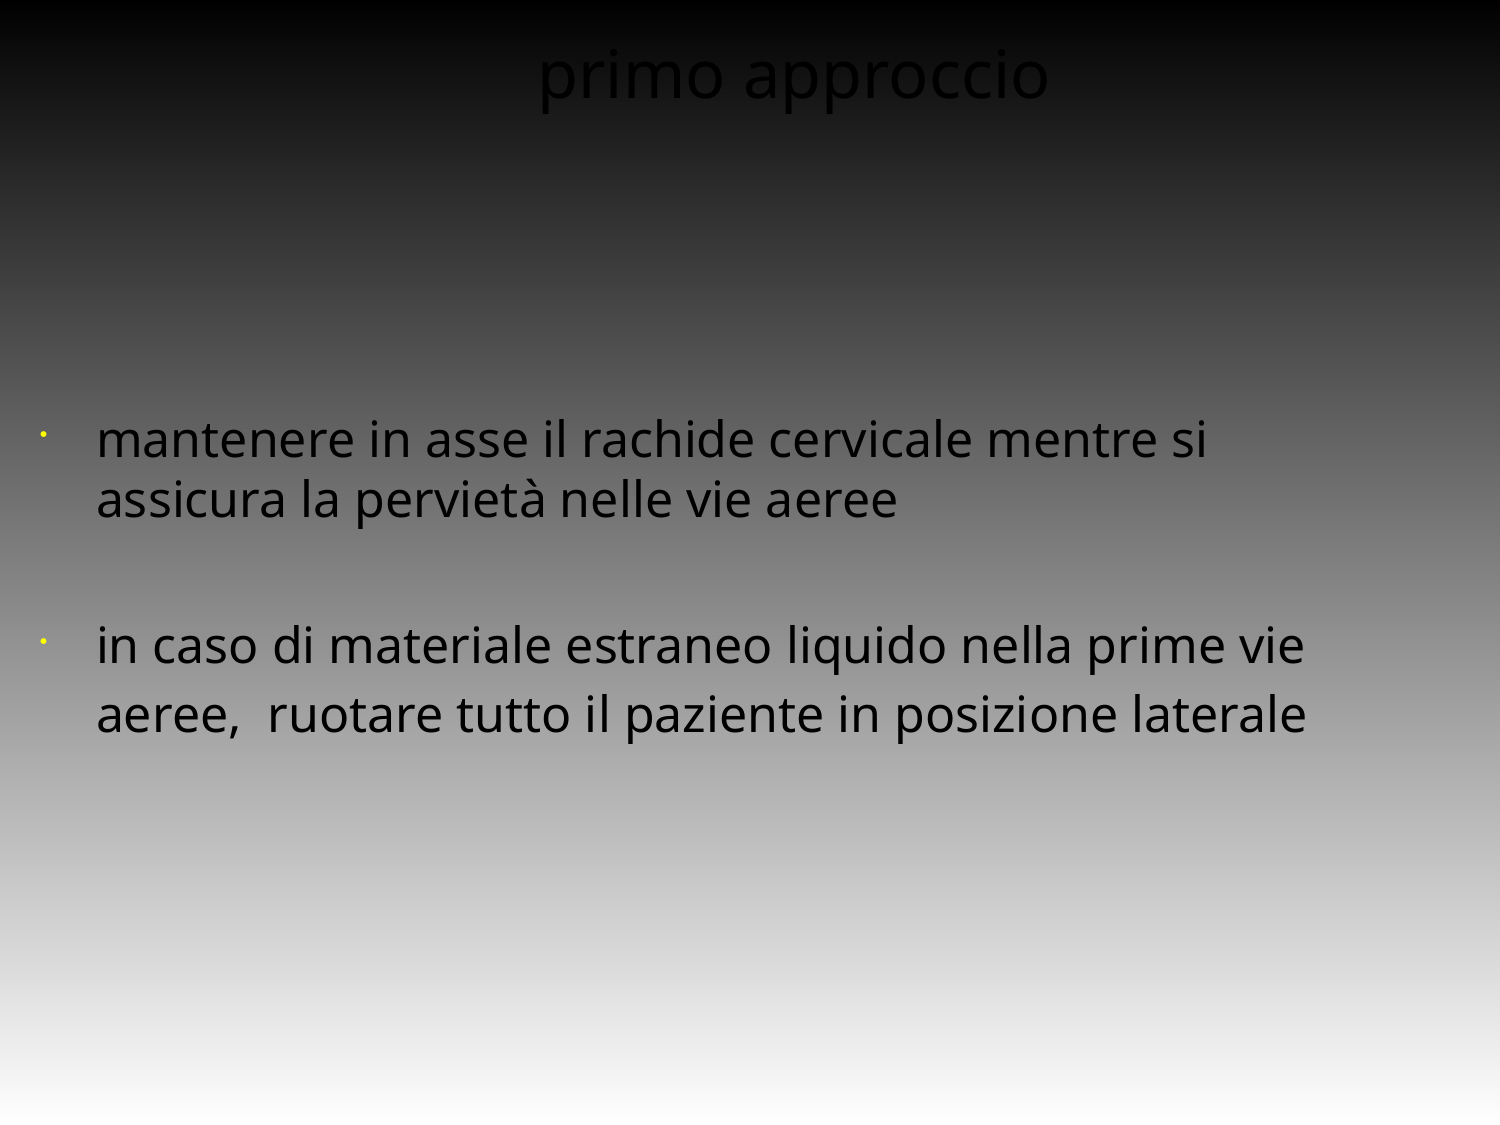

# primo approccio
mantenere in asse il rachide cervicale mentre si assicura la pervietà nelle vie aeree
in caso di materiale estraneo liquido nella prime vie aeree, ruotare tutto il paziente in posizione laterale